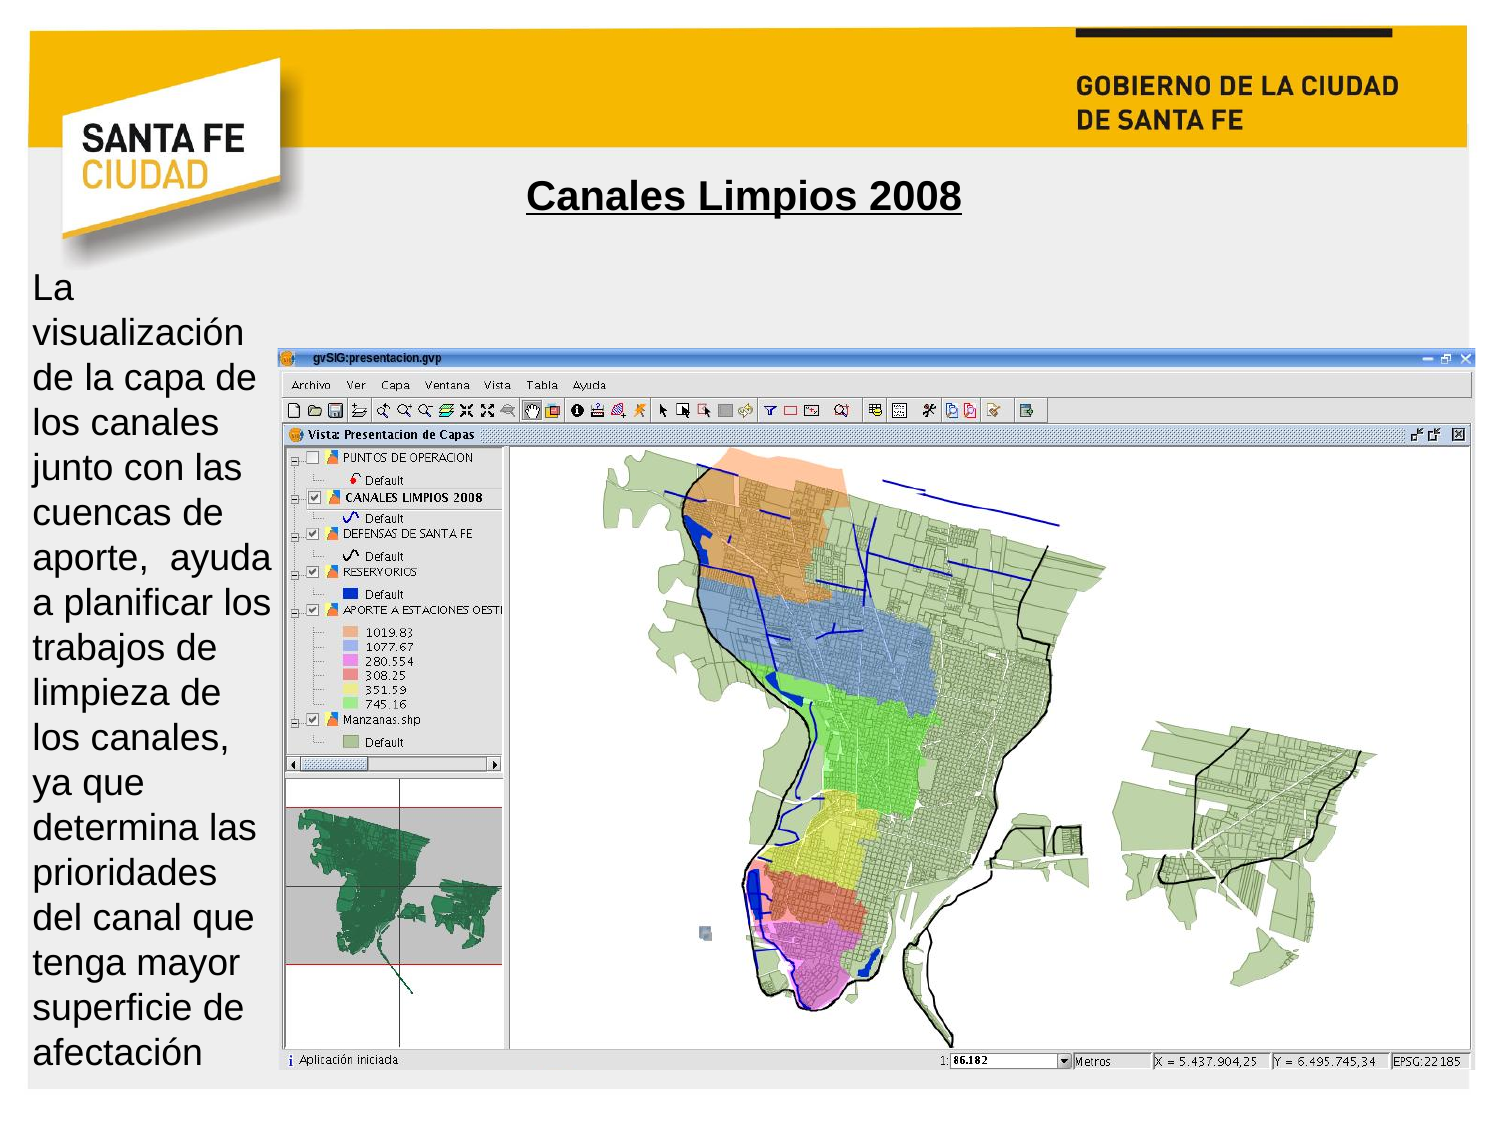

Canales Limpios 2008
La visualización de la capa de los canales junto con las cuencas de aporte, ayuda a planificar los trabajos de limpieza de los canales, ya que determina las prioridades del canal que tenga mayor superficie de afectación